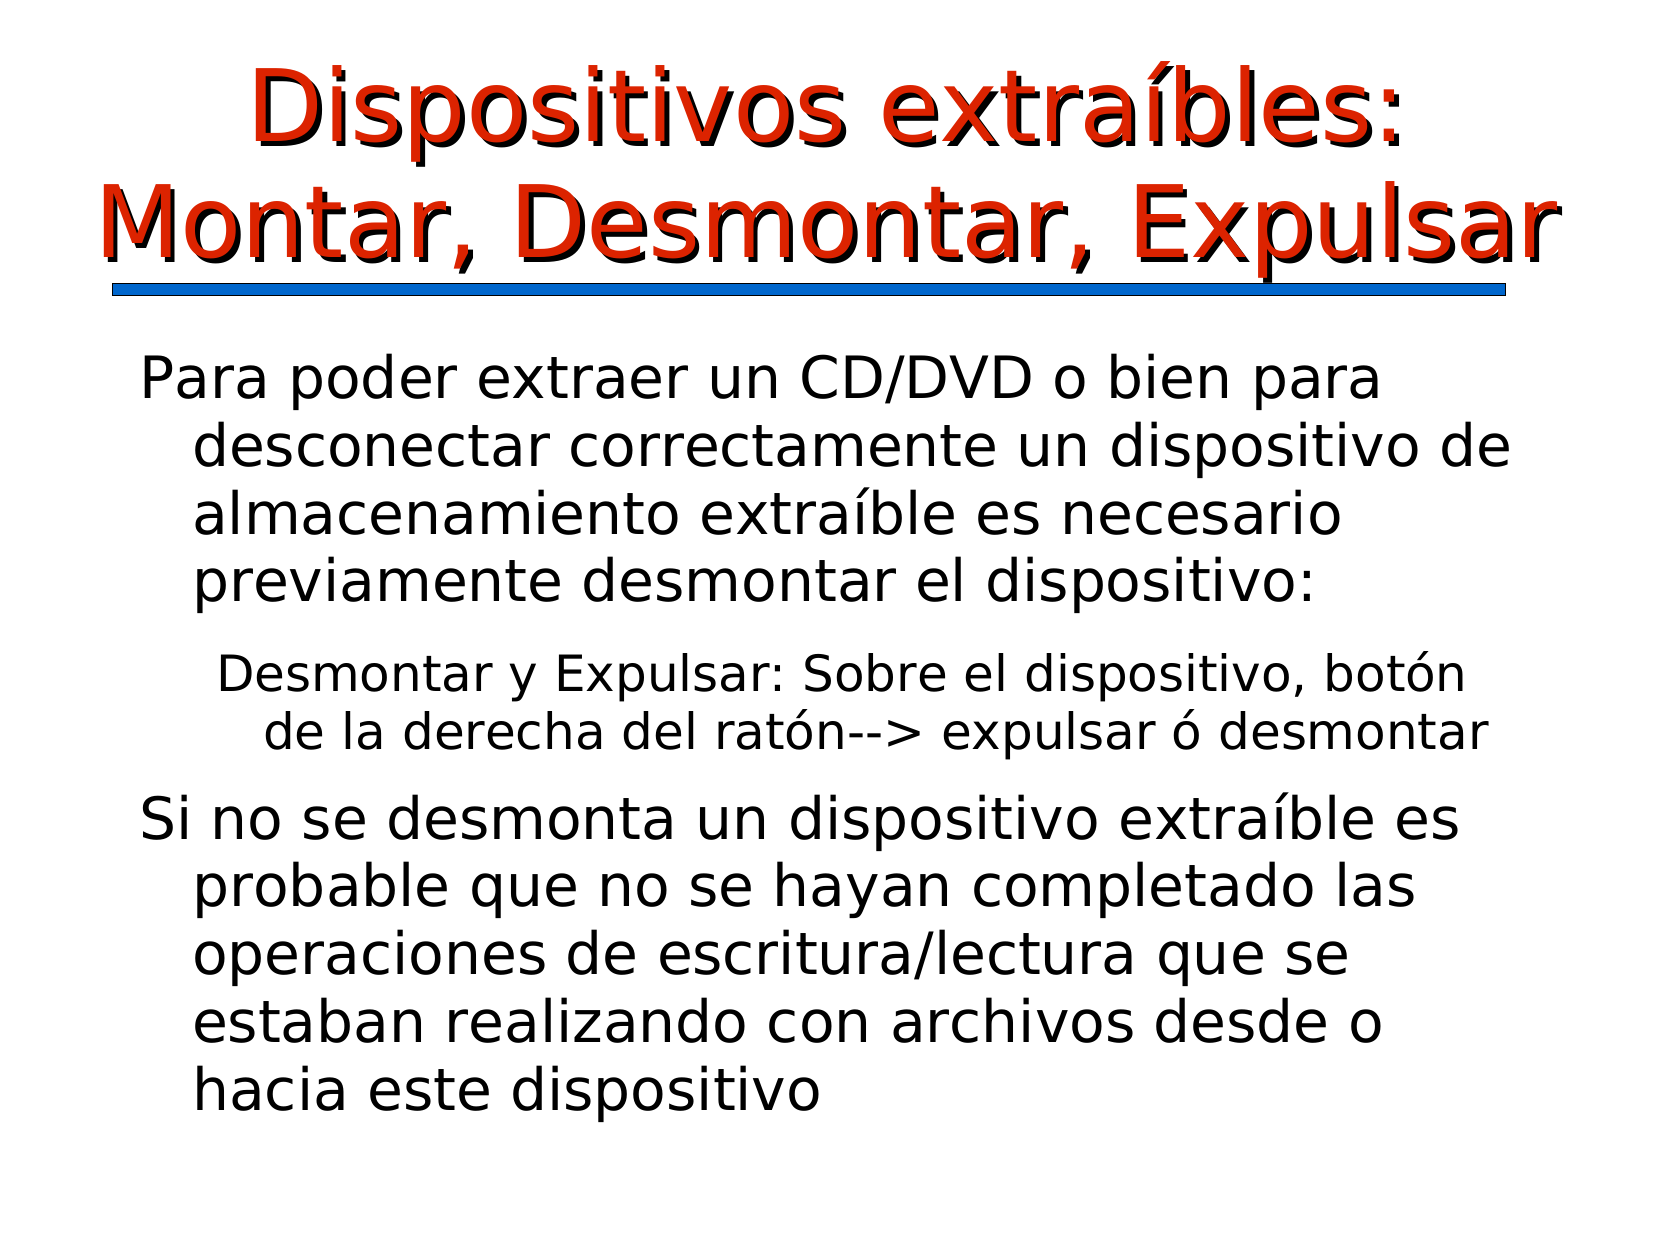

# Dispositivos extraíbles: Montar, Desmontar, Expulsar
Para poder extraer un CD/DVD o bien para desconectar correctamente un dispositivo de almacenamiento extraíble es necesario previamente desmontar el dispositivo:
Desmontar y Expulsar: Sobre el dispositivo, botón de la derecha del ratón--> expulsar ó desmontar
Si no se desmonta un dispositivo extraíble es probable que no se hayan completado las operaciones de escritura/lectura que se estaban realizando con archivos desde o hacia este dispositivo